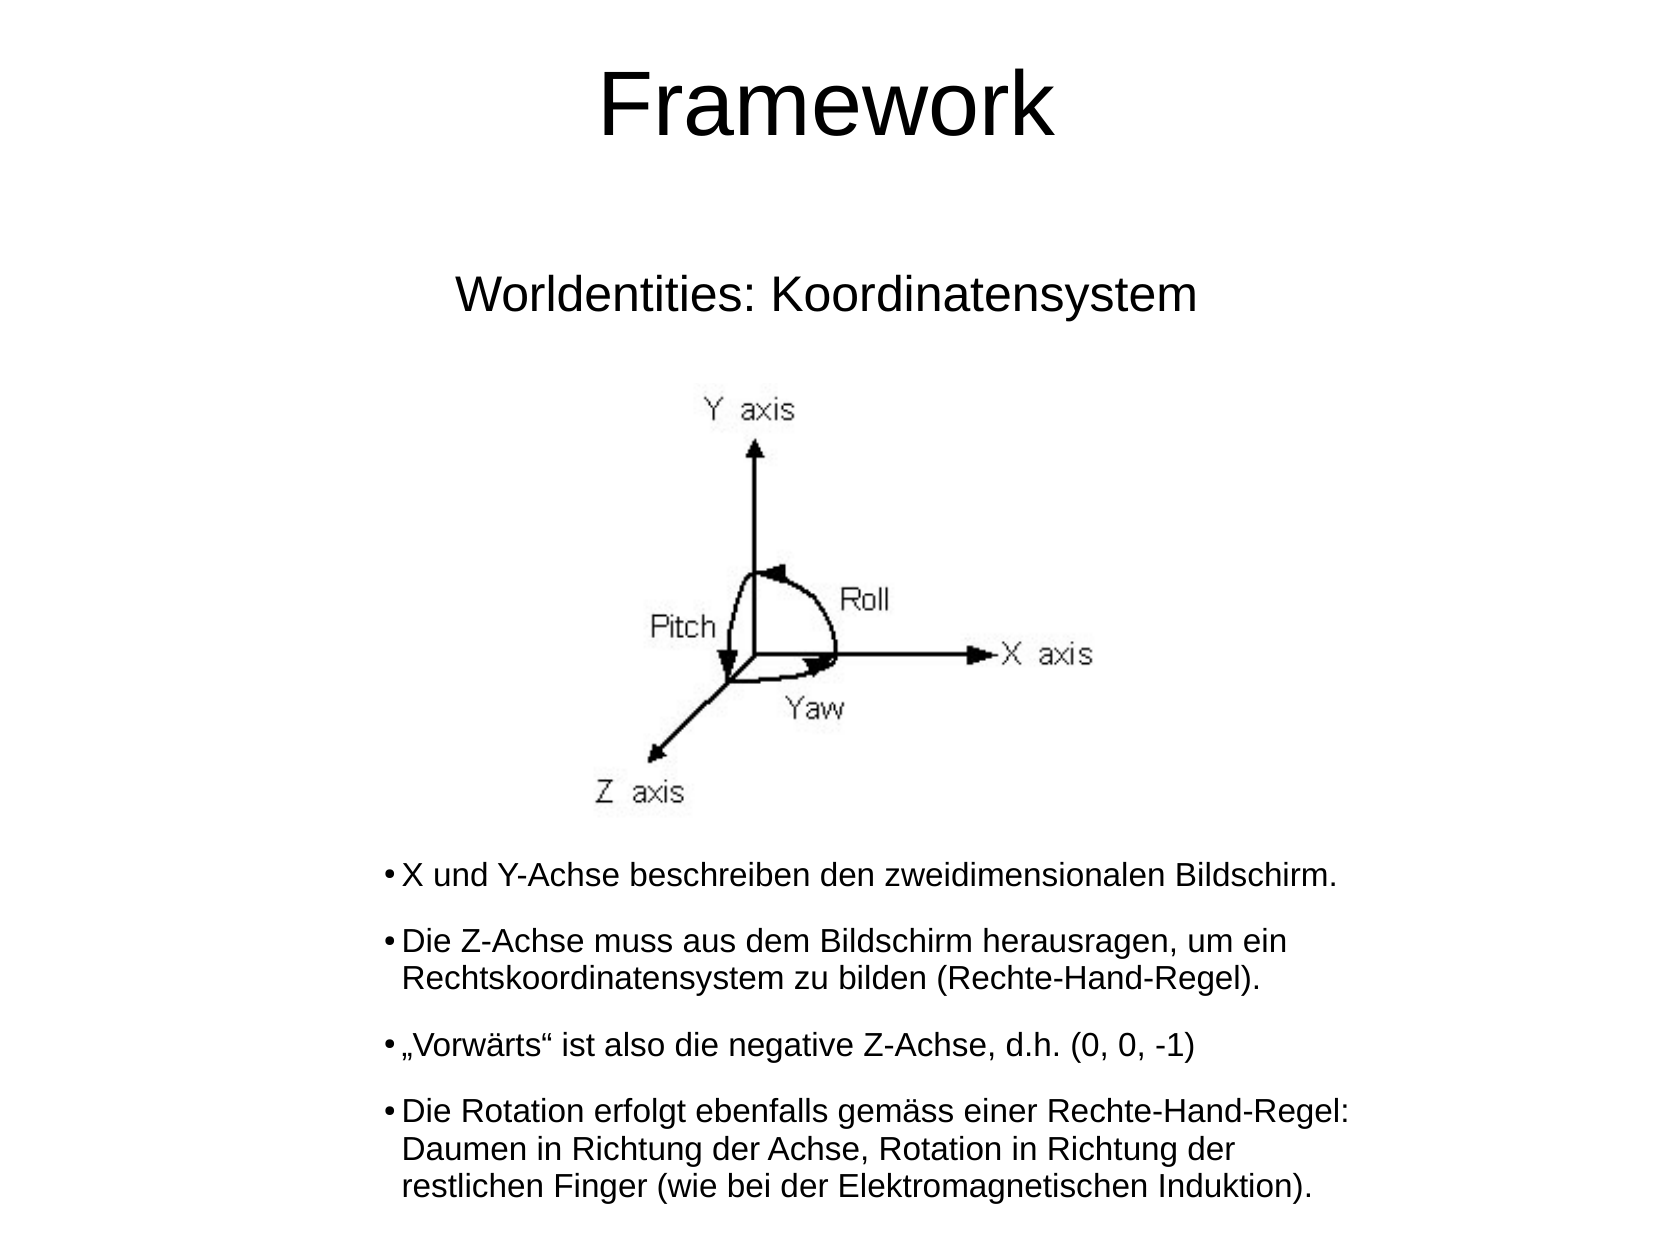

# Framework
Worldentities: Koordinatensystem
X und Y-Achse beschreiben den zweidimensionalen Bildschirm.
Die Z-Achse muss aus dem Bildschirm herausragen, um ein Rechtskoordinatensystem zu bilden (Rechte-Hand-Regel).
„Vorwärts“ ist also die negative Z-Achse, d.h. (0, 0, -1)
Die Rotation erfolgt ebenfalls gemäss einer Rechte-Hand-Regel: Daumen in Richtung der Achse, Rotation in Richtung der restlichen Finger (wie bei der Elektromagnetischen Induktion).